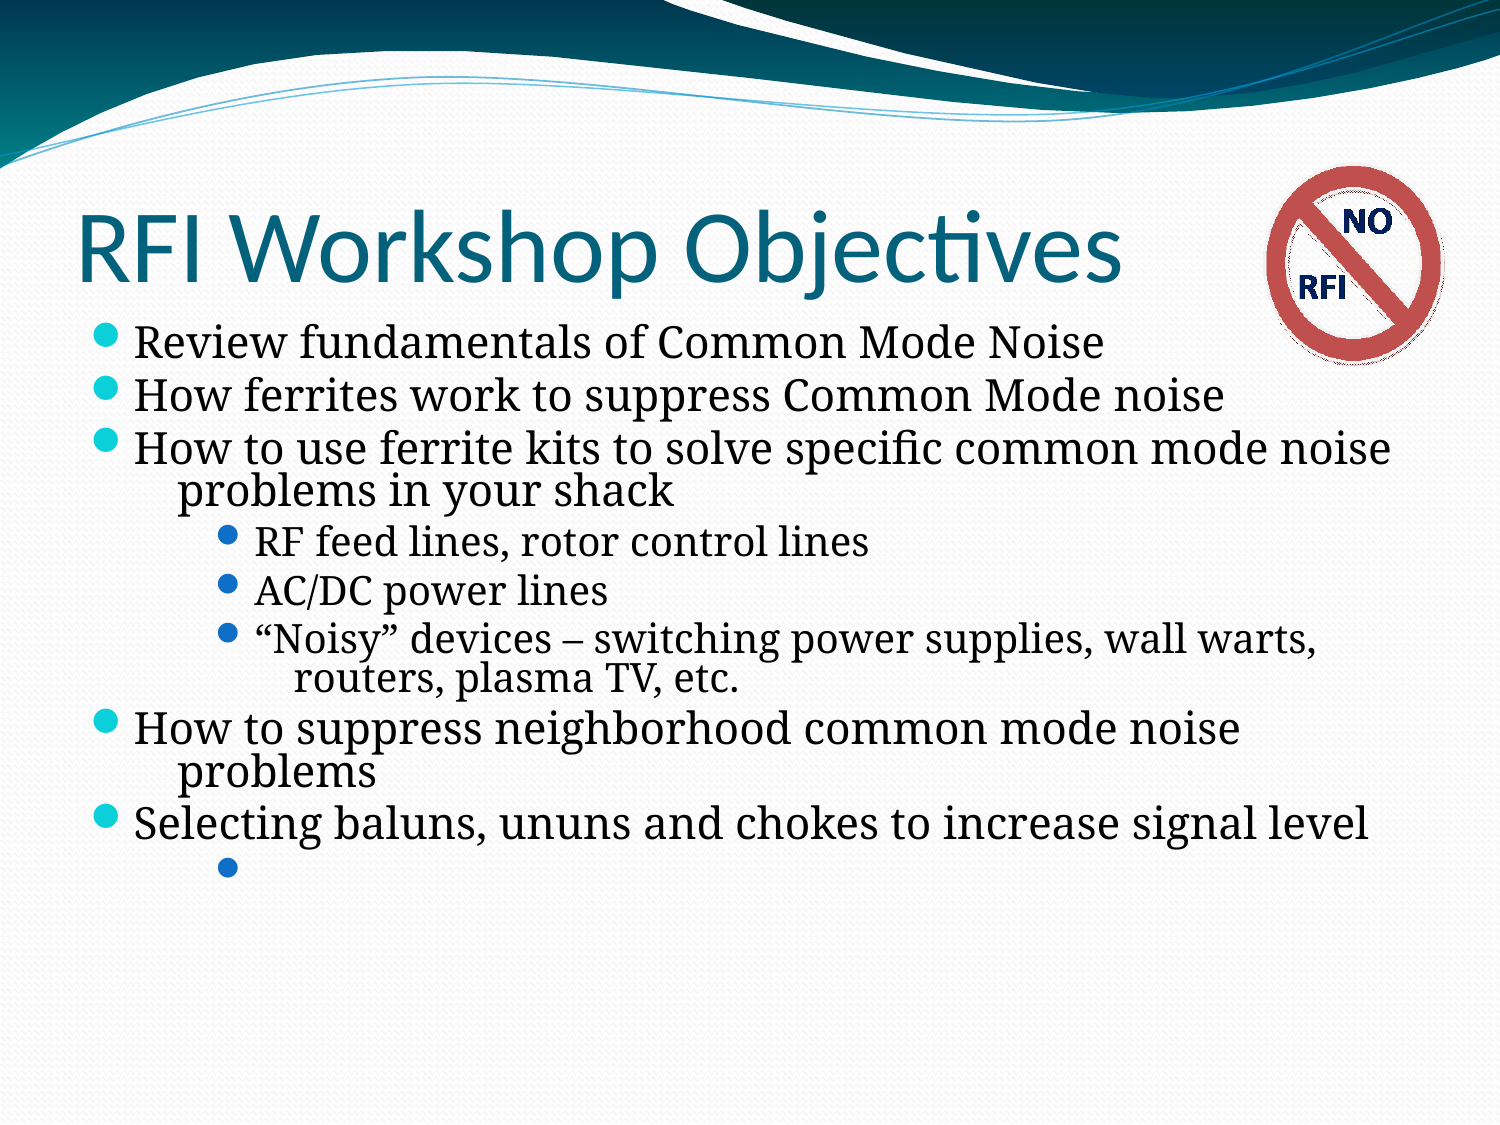

# RFI Workshop Objectives
Review fundamentals of Common Mode Noise
How ferrites work to suppress Common Mode noise
How to use ferrite kits to solve specific common mode noise problems in your shack
RF feed lines, rotor control lines
AC/DC power lines
“Noisy” devices – switching power supplies, wall warts, routers, plasma TV, etc.
How to suppress neighborhood common mode noise problems
Selecting baluns, ununs and chokes to increase signal level